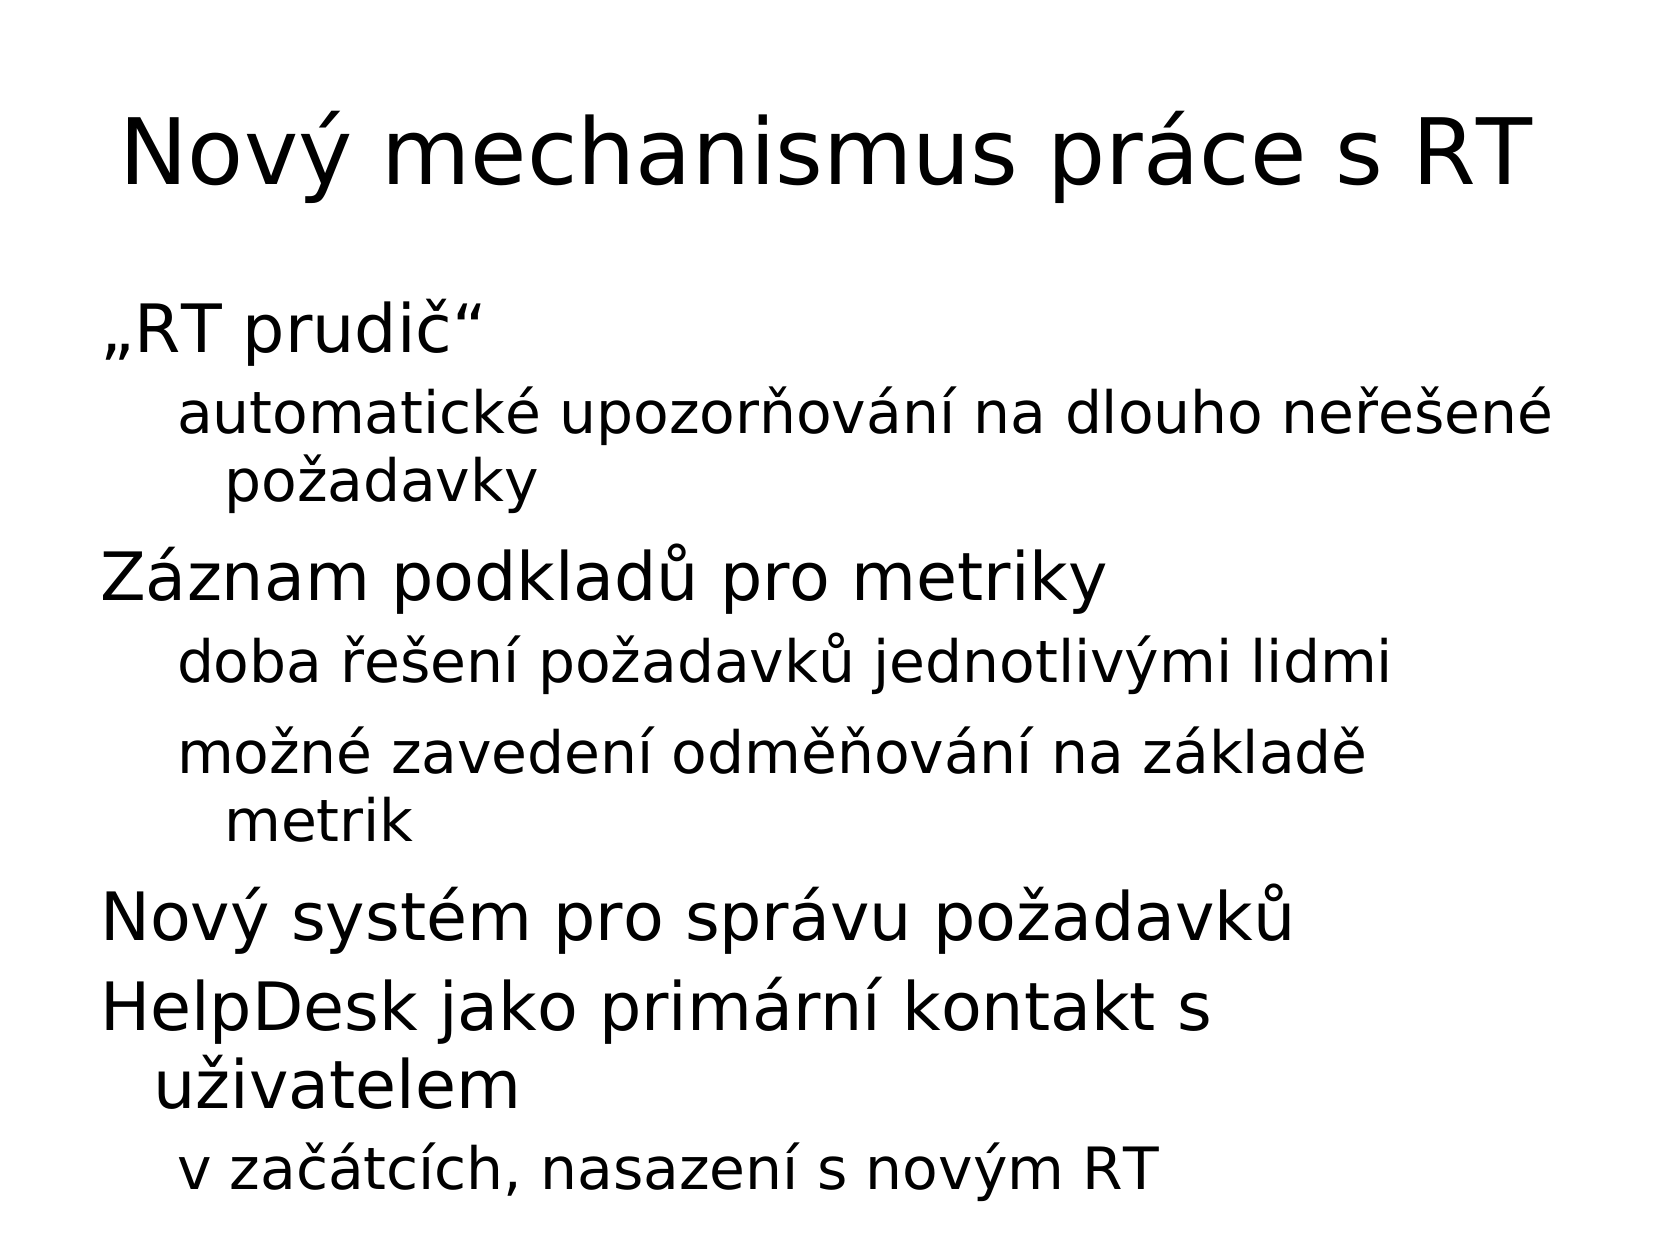

# Nový mechanismus práce s RT
„RT prudič“
automatické upozorňování na dlouho neřešené požadavky
Záznam podkladů pro metriky
doba řešení požadavků jednotlivými lidmi
možné zavedení odměňování na základě metrik
Nový systém pro správu požadavků
HelpDesk jako primární kontakt s uživatelem
v začátcích, nasazení s novým RT